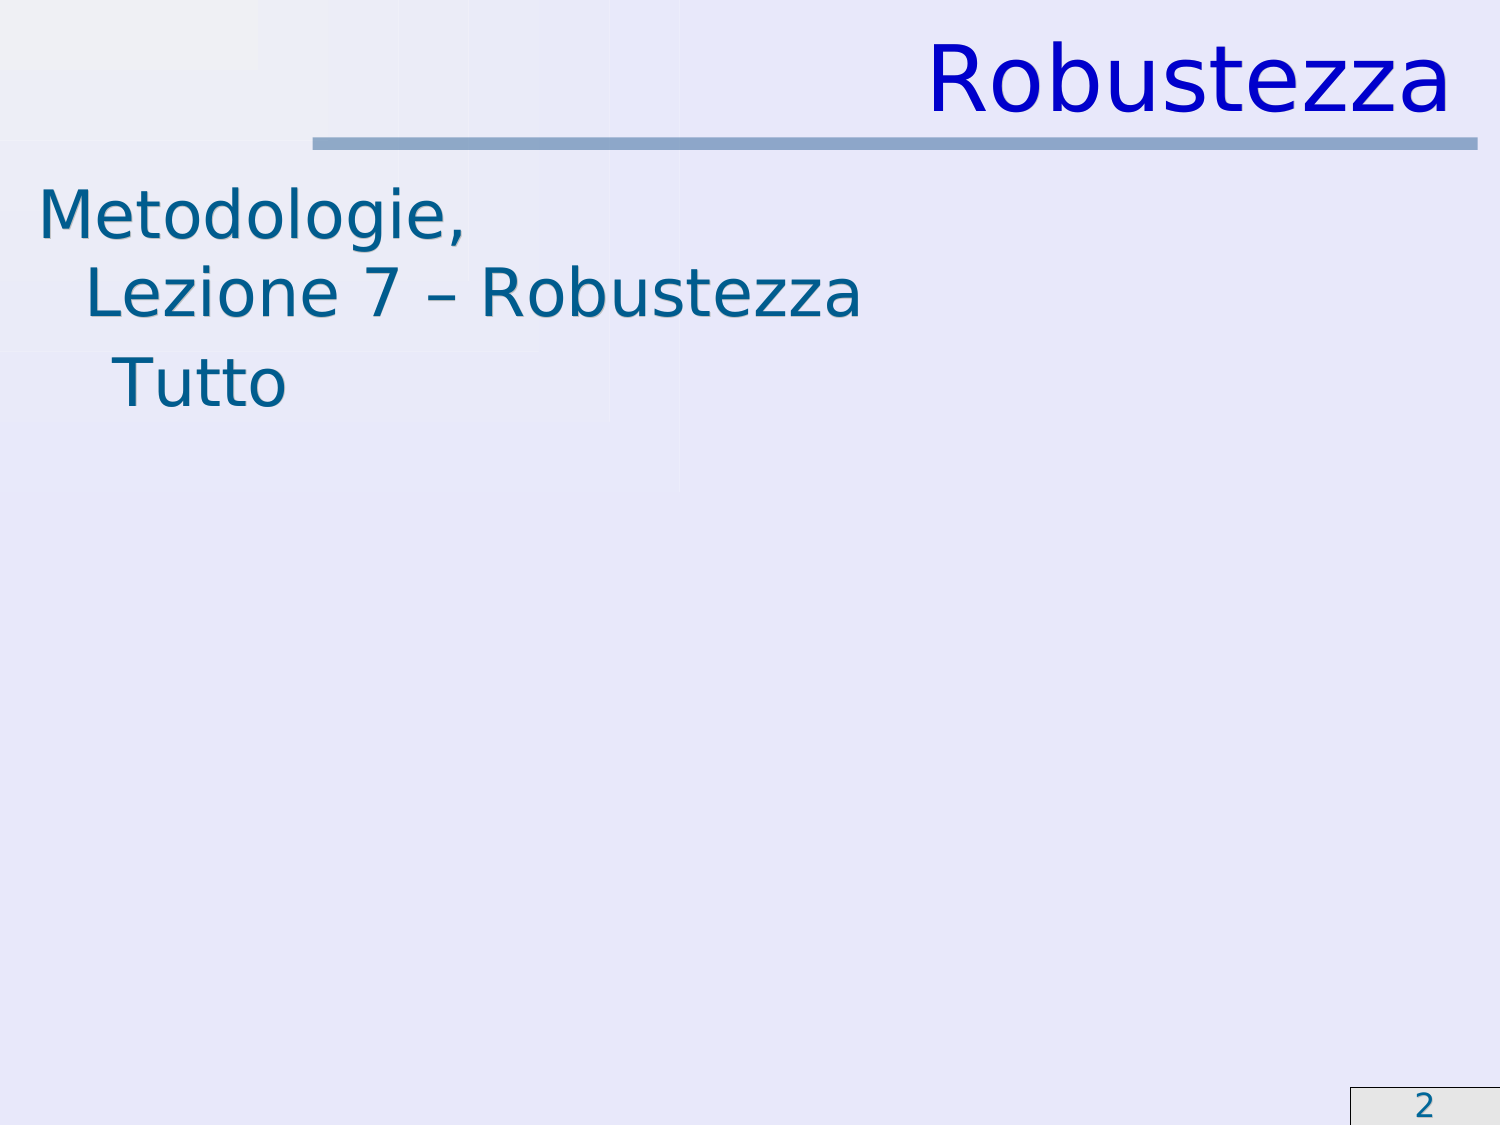

# Robustezza
Metodologie,
Lezione 7 – Robustezza
Tutto